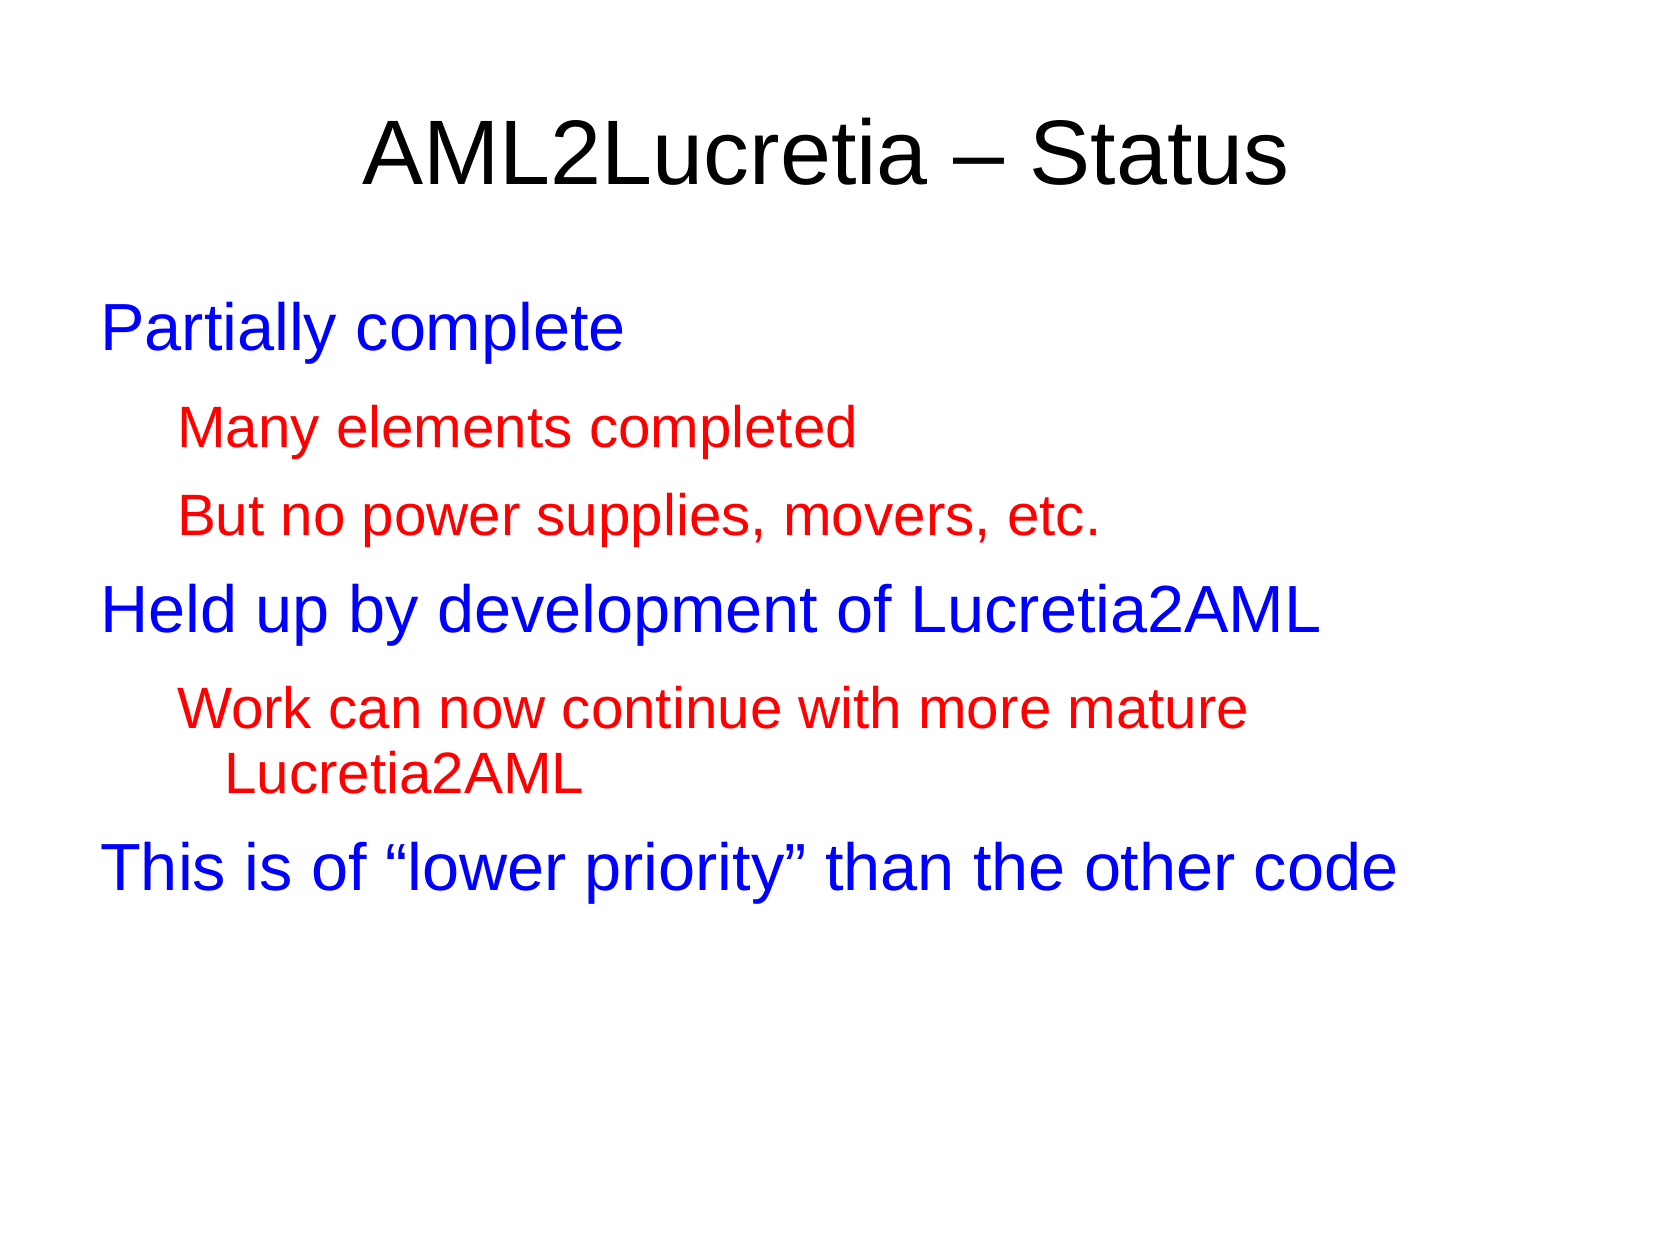

# AML2Lucretia – Status
Partially complete
Many elements completed
But no power supplies, movers, etc.
Held up by development of Lucretia2AML
Work can now continue with more mature Lucretia2AML
This is of “lower priority” than the other code